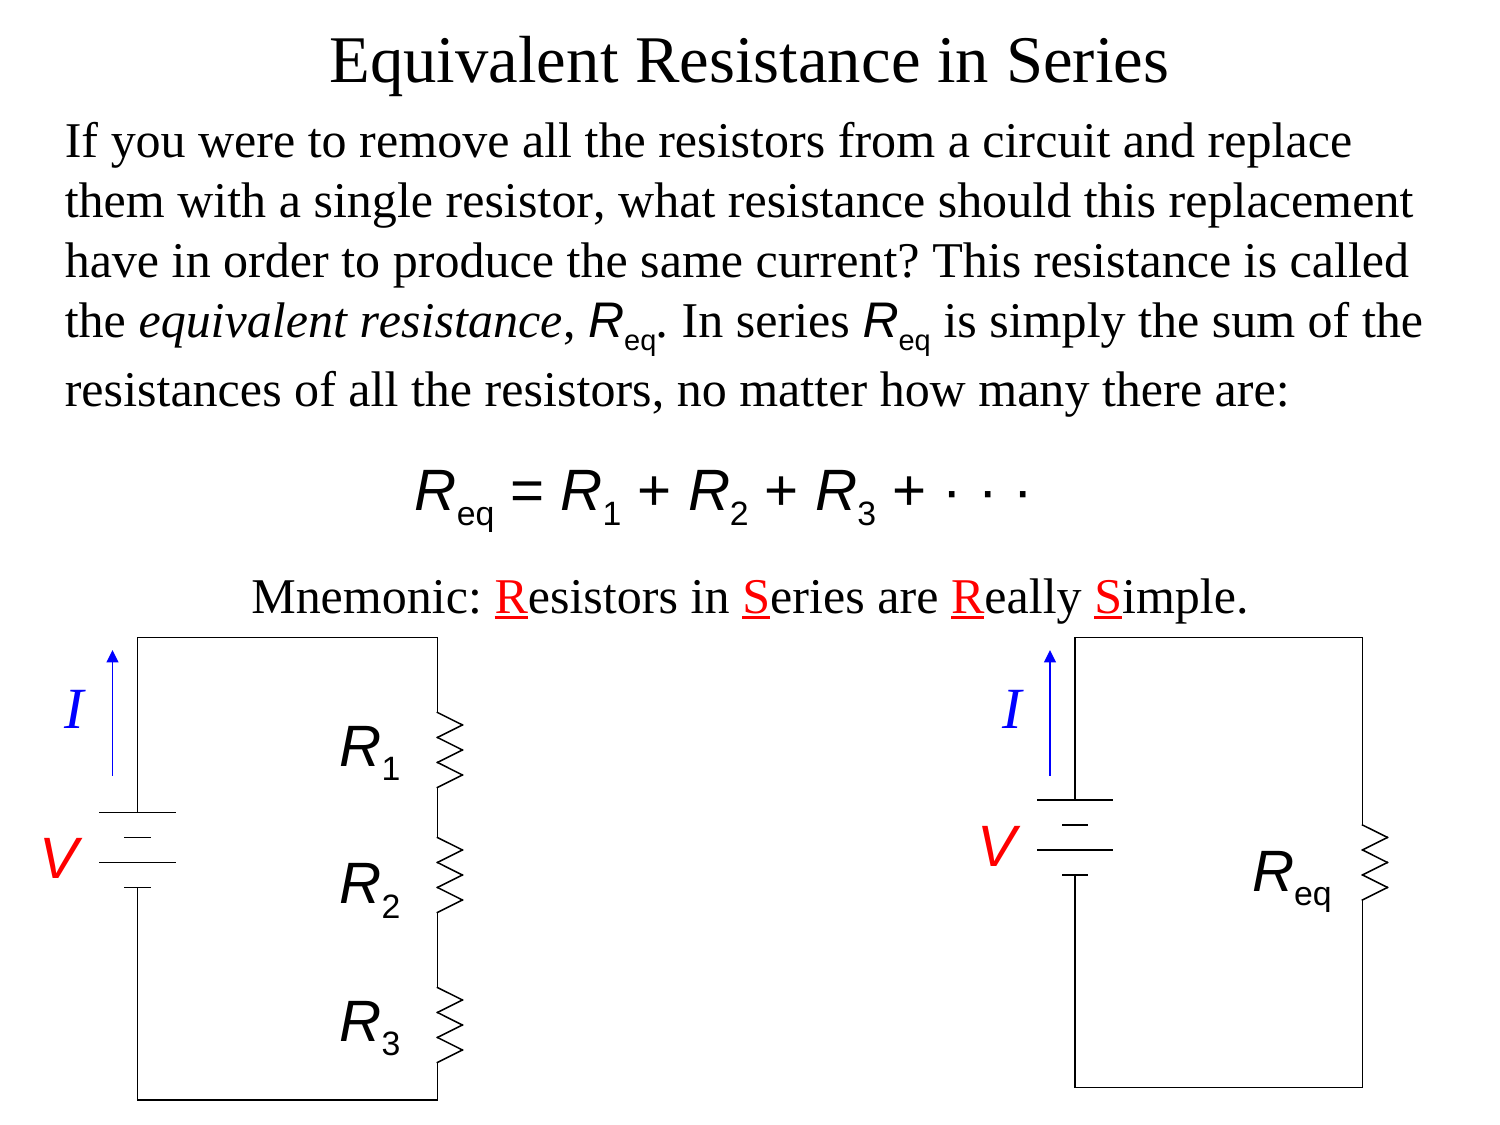

# Equivalent Resistance in Series
If you were to remove all the resistors from a circuit and replace them with a single resistor, what resistance should this replacement have in order to produce the same current? This resistance is called the equivalent resistance, Req. In series Req is simply the sum of the resistances of all the resistors, no matter how many there are:
 Req = R1 + R2 + R3 + · · ·
Mnemonic: Resistors in Series are Really Simple.
I
I
R1
V
V
Req
R2
R3